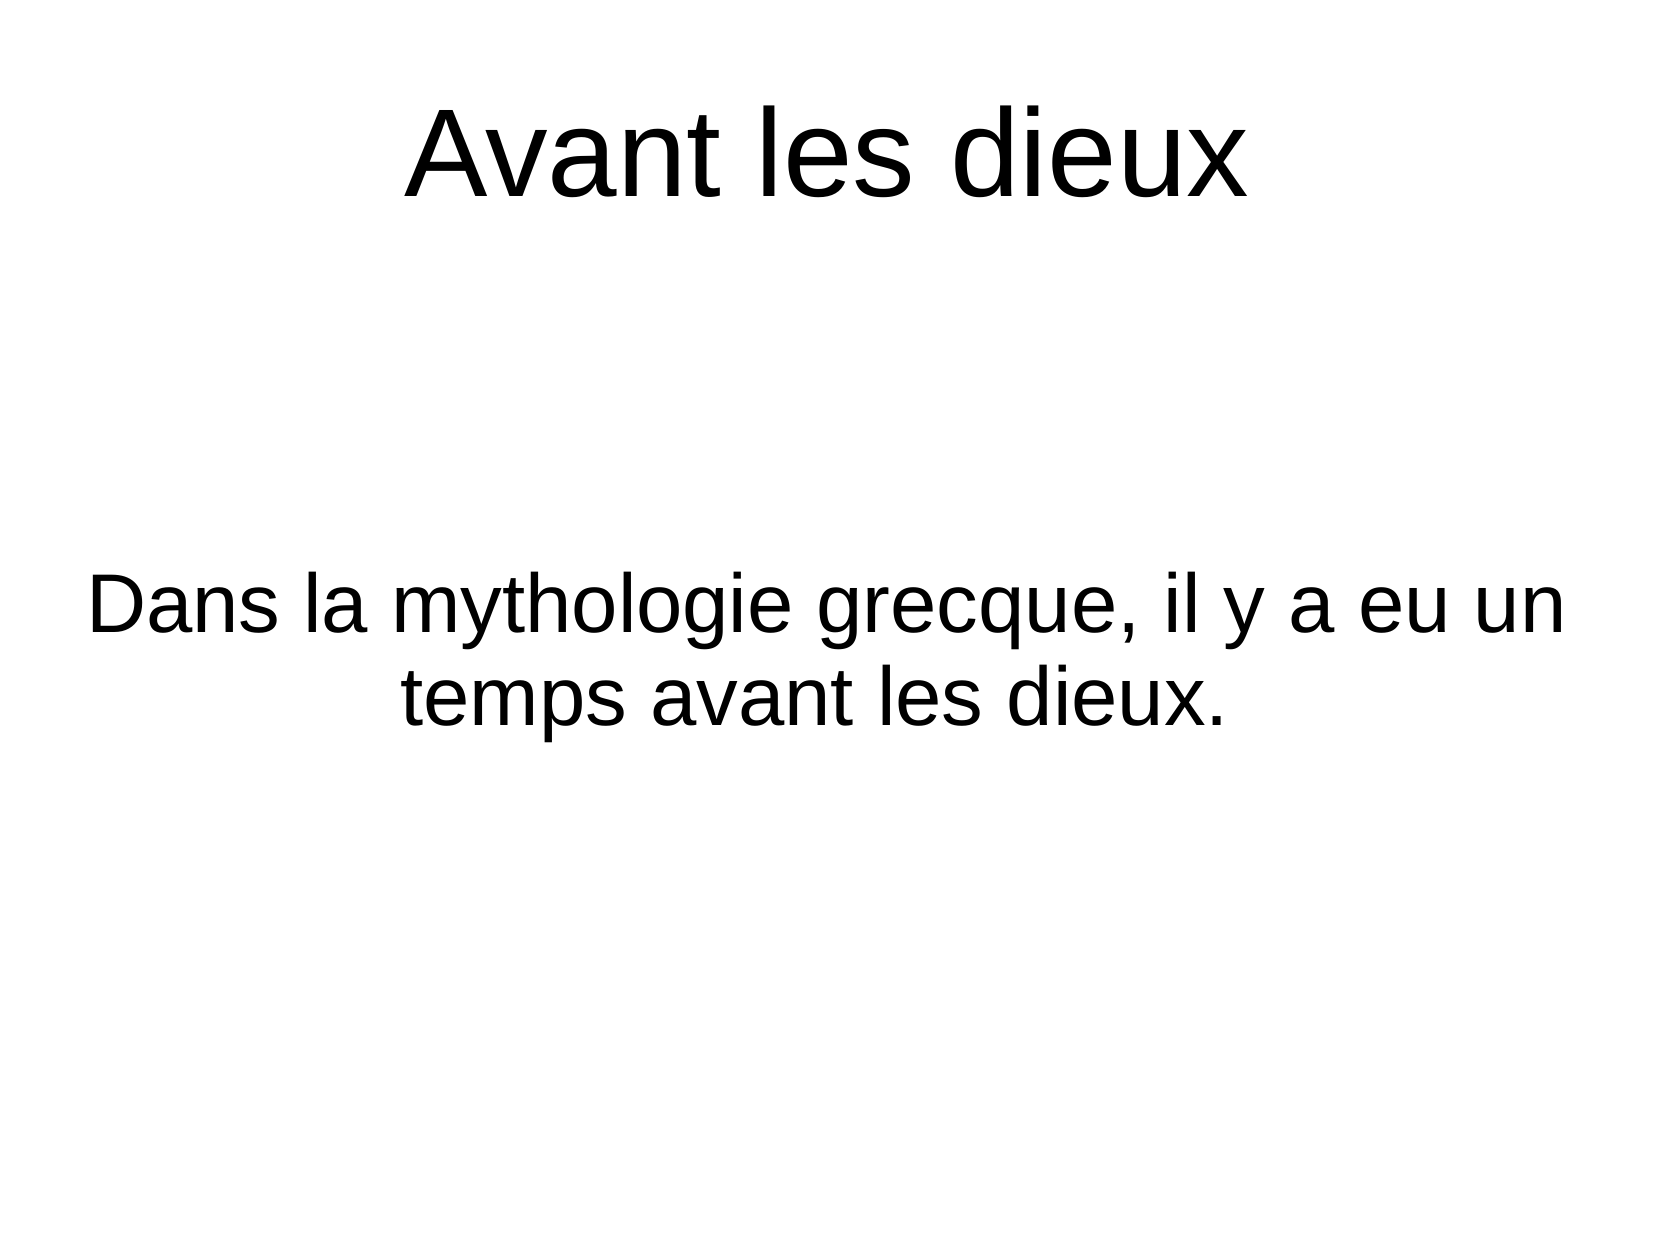

# Avant les dieux
Dans la mythologie grecque, il y a eu un temps avant les dieux.